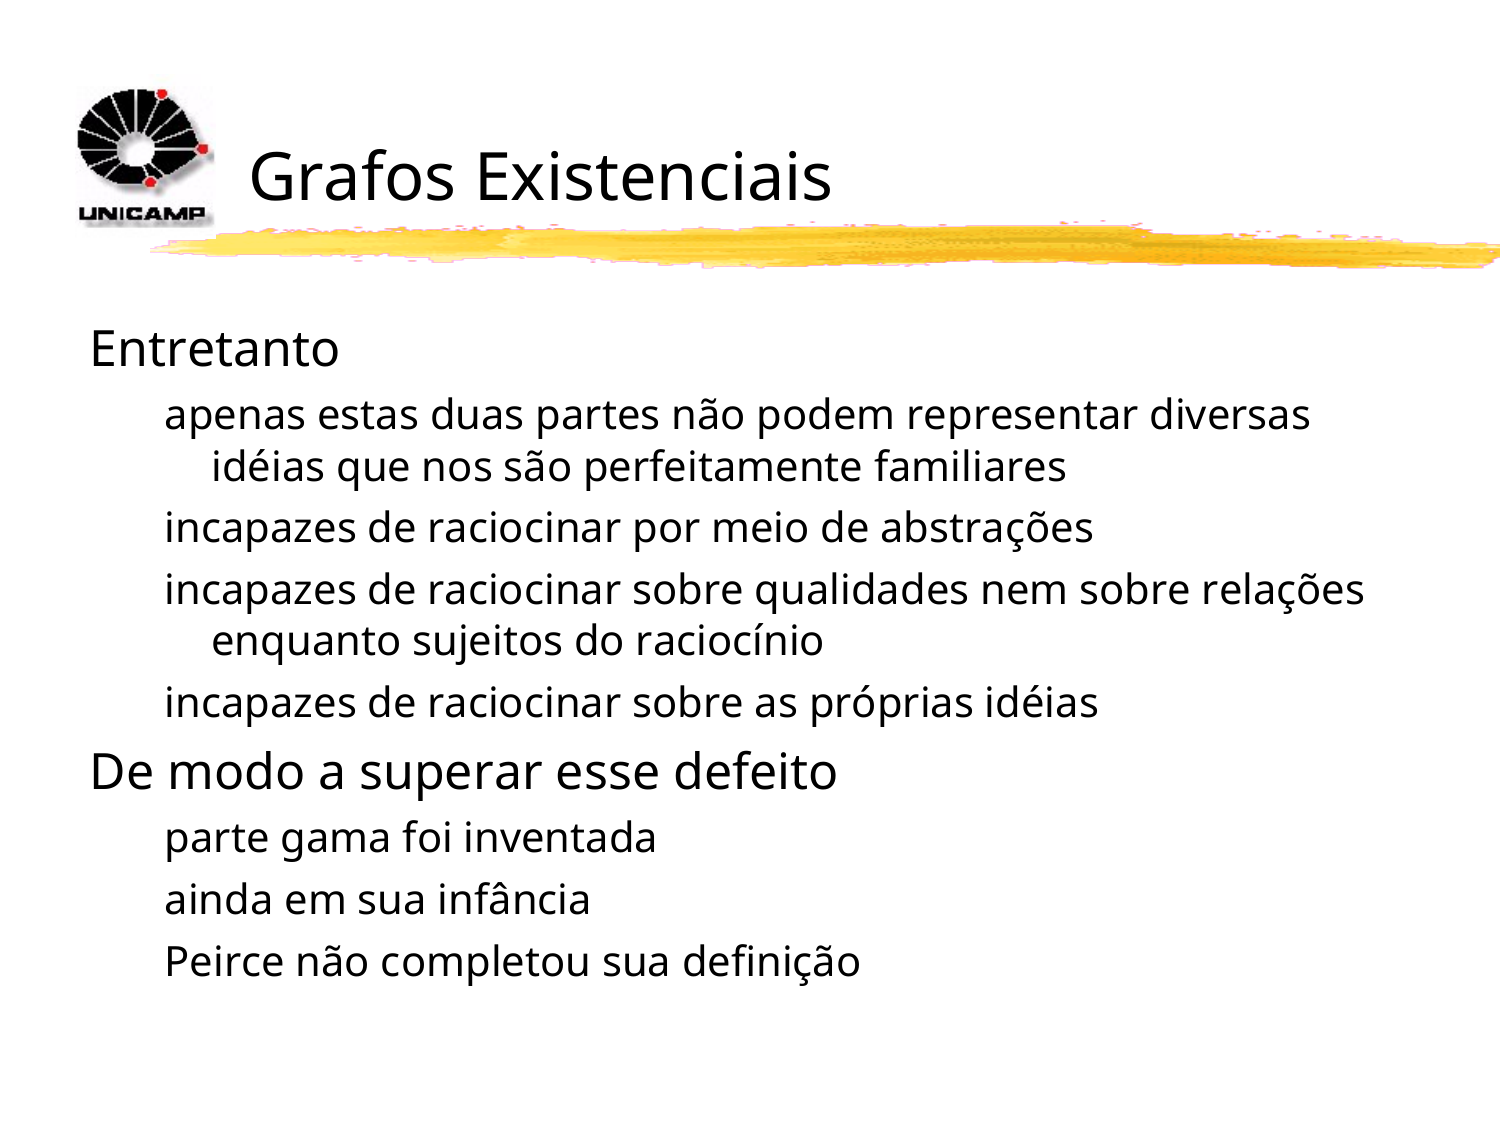

# Grafos Existenciais
Entretanto
apenas estas duas partes não podem representar diversas idéias que nos são perfeitamente familiares
incapazes de raciocinar por meio de abstrações
incapazes de raciocinar sobre qualidades nem sobre relações enquanto sujeitos do raciocínio
incapazes de raciocinar sobre as próprias idéias
De modo a superar esse defeito
parte gama foi inventada
ainda em sua infância
Peirce não completou sua definição